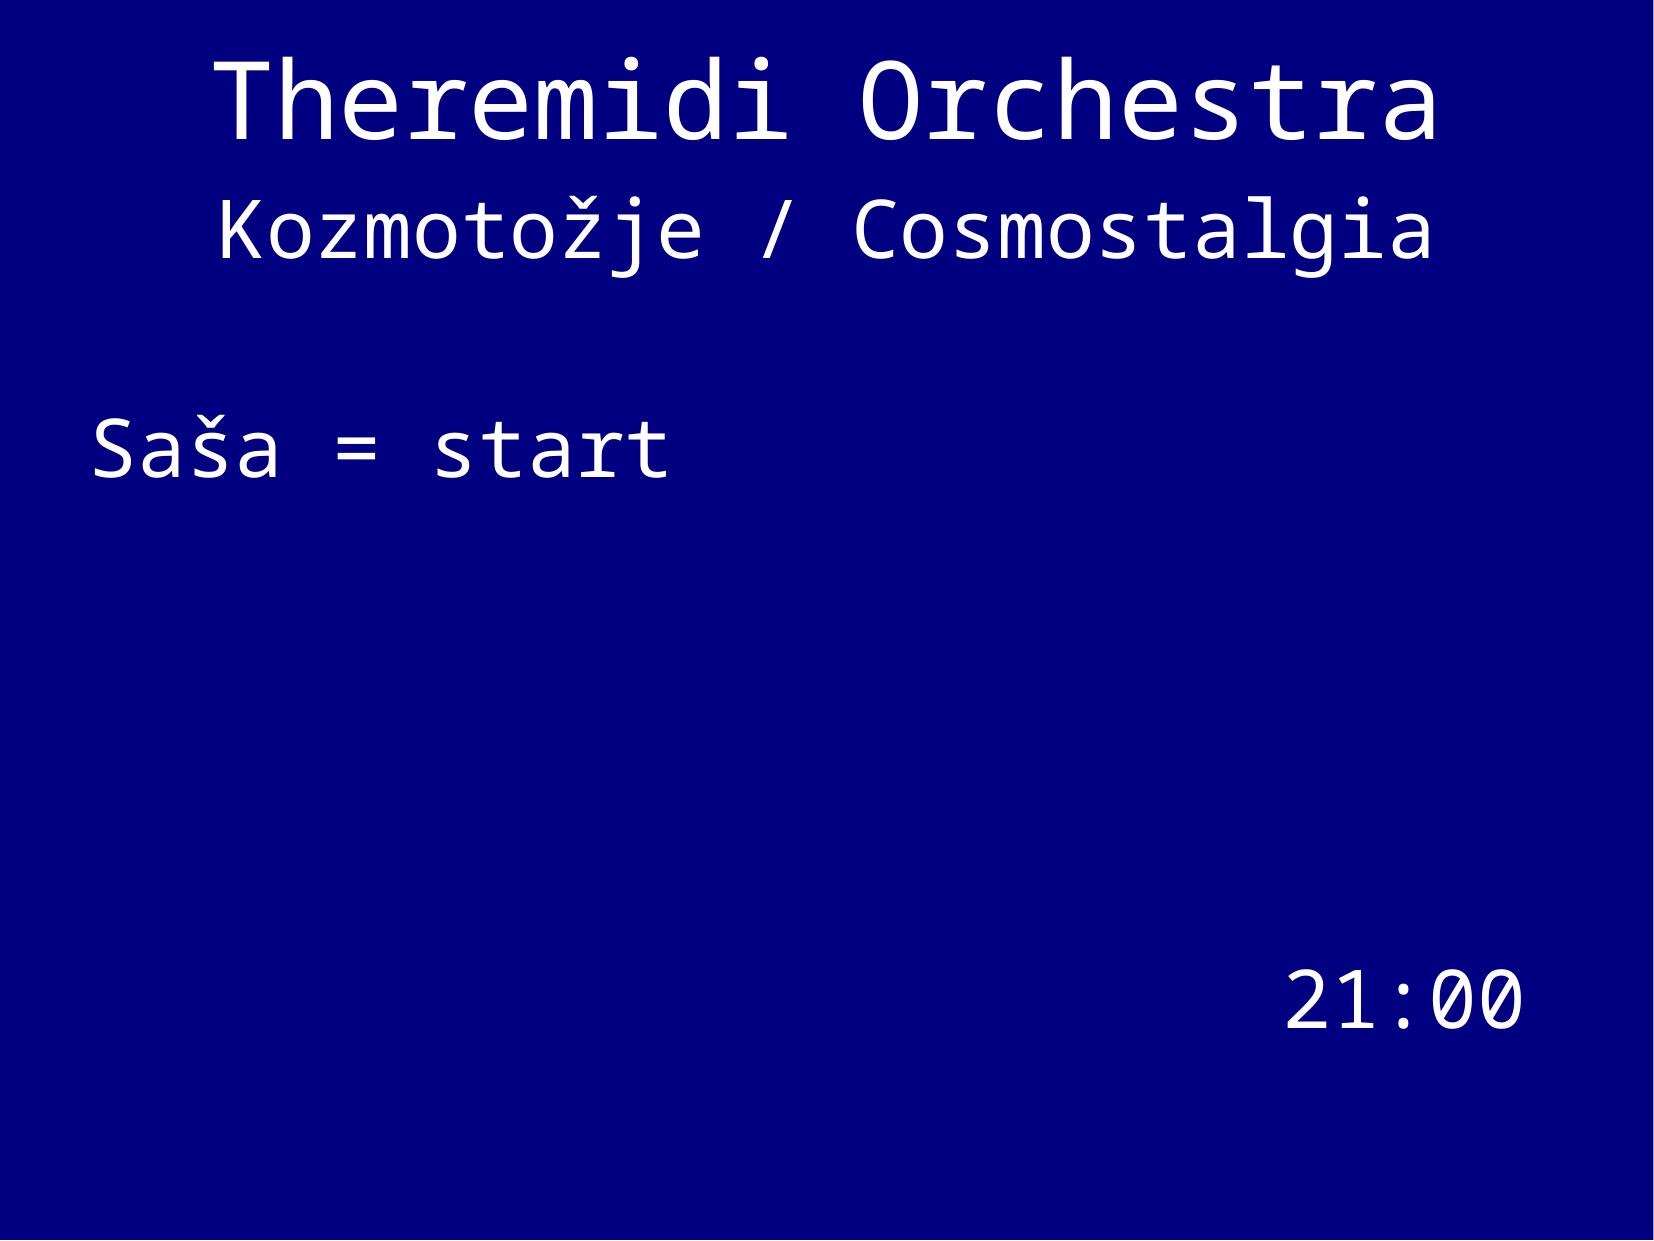

# Theremidi Orchestra Kozmotožje / Cosmostalgia
Saša = start
21:00